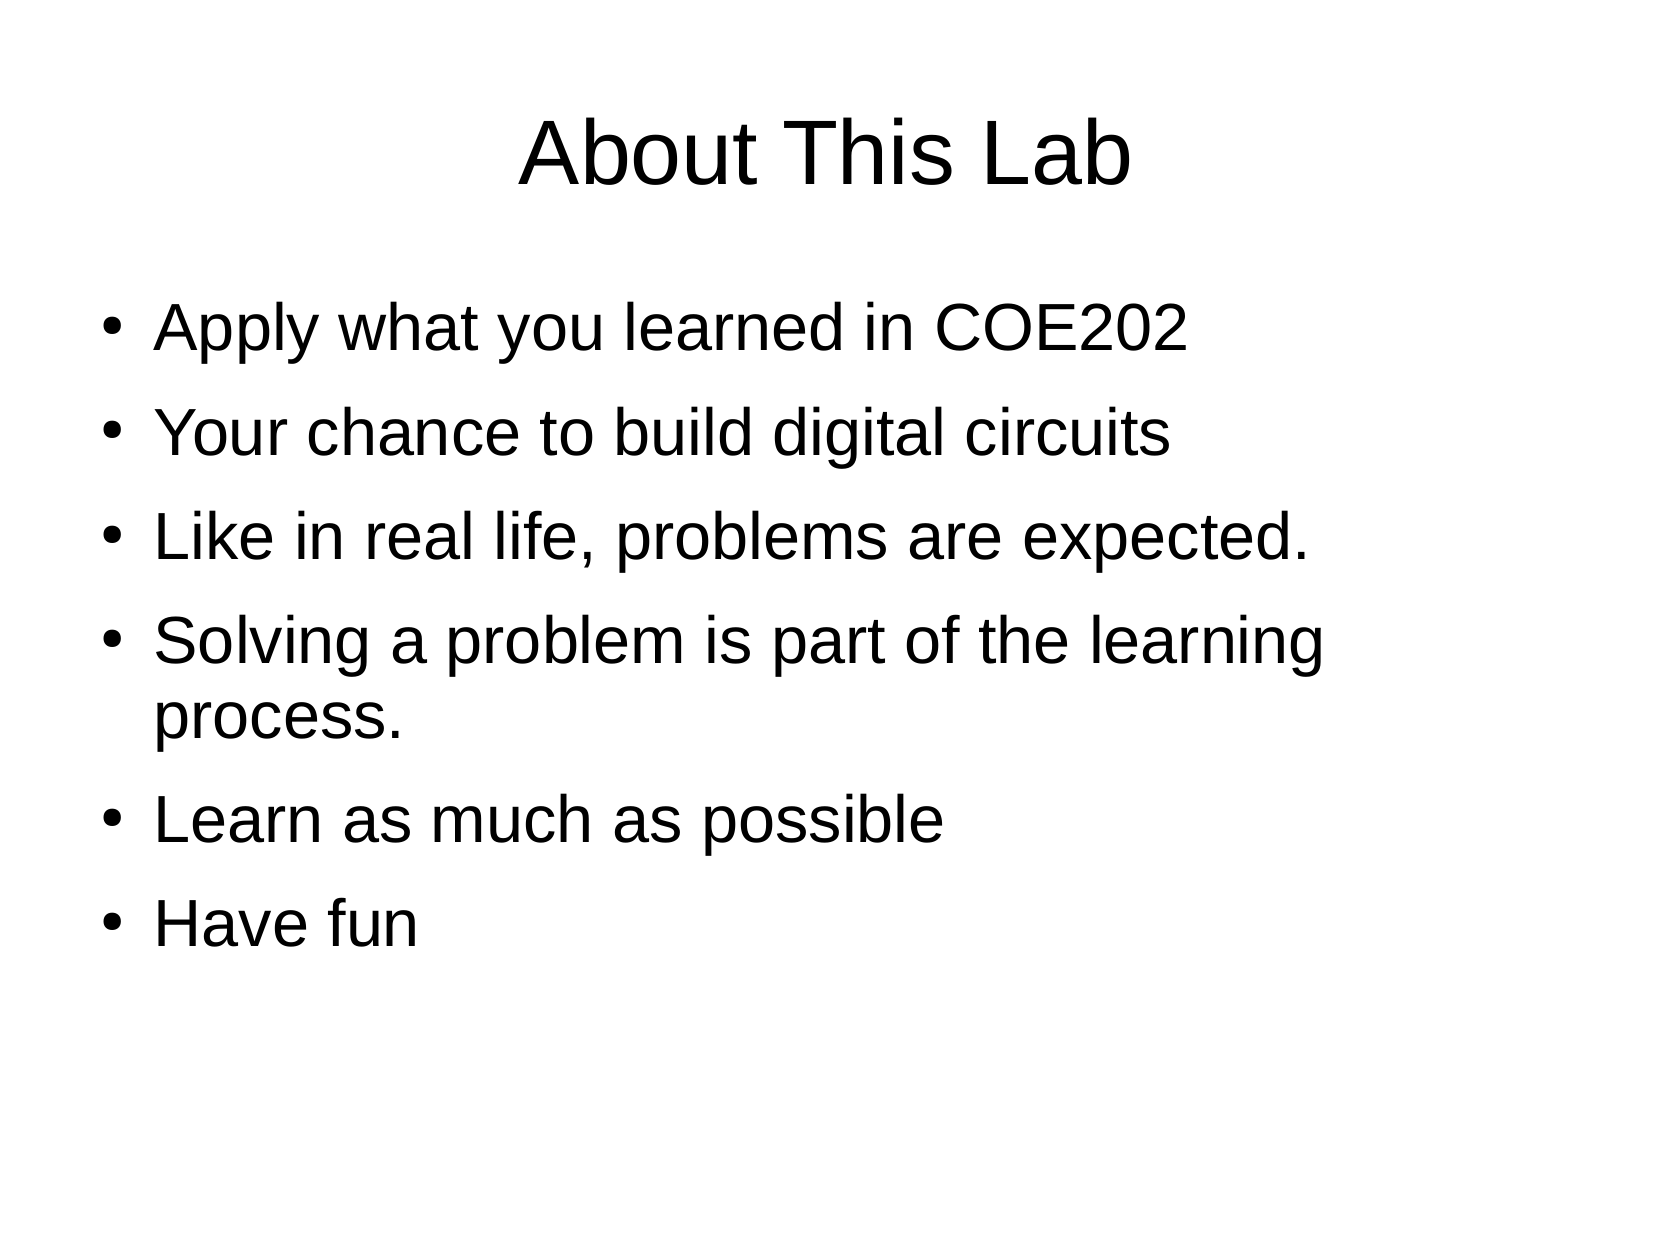

# About This Lab
Apply what you learned in COE202
Your chance to build digital circuits
Like in real life, problems are expected.
Solving a problem is part of the learning process.
Learn as much as possible
Have fun